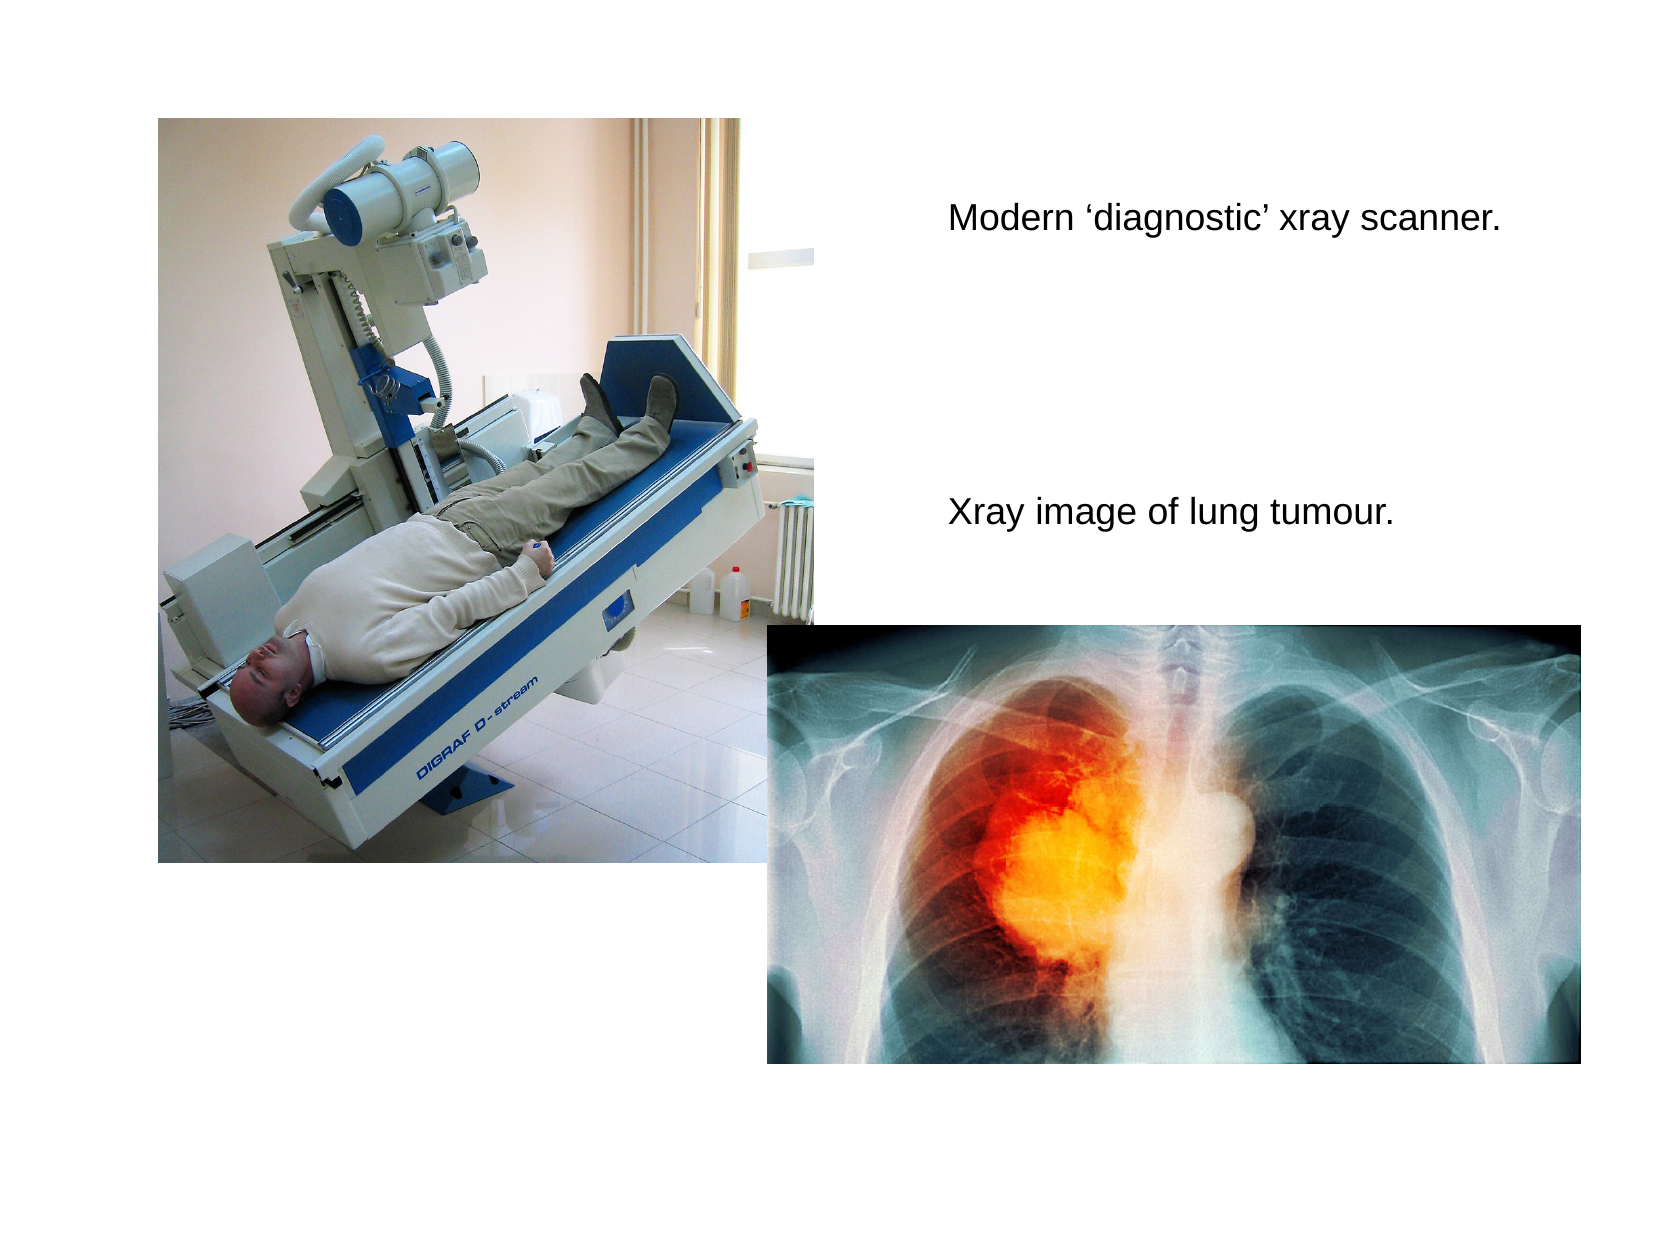

Modern ‘diagnostic’ xray scanner.
Xray image of lung tumour.